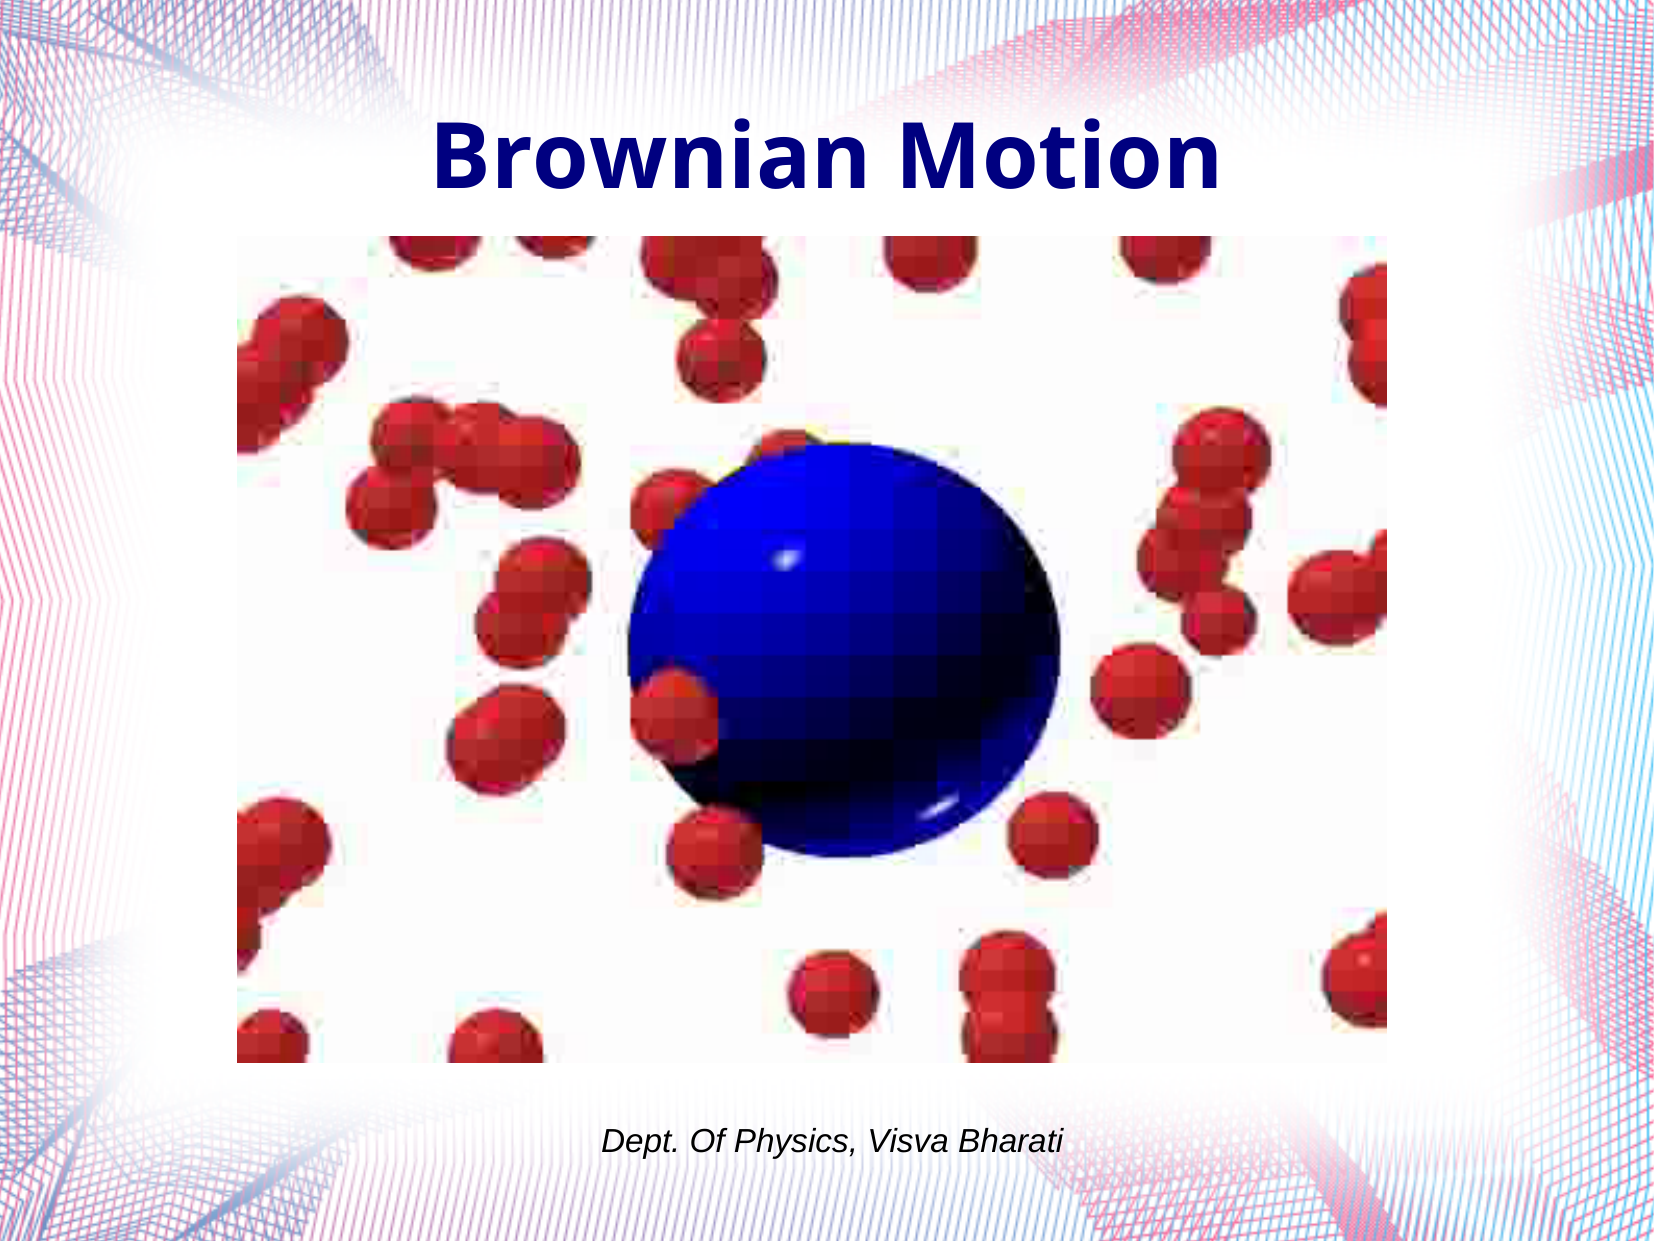

# Brownian Motion
Dept. Of Physics, Visva Bharati